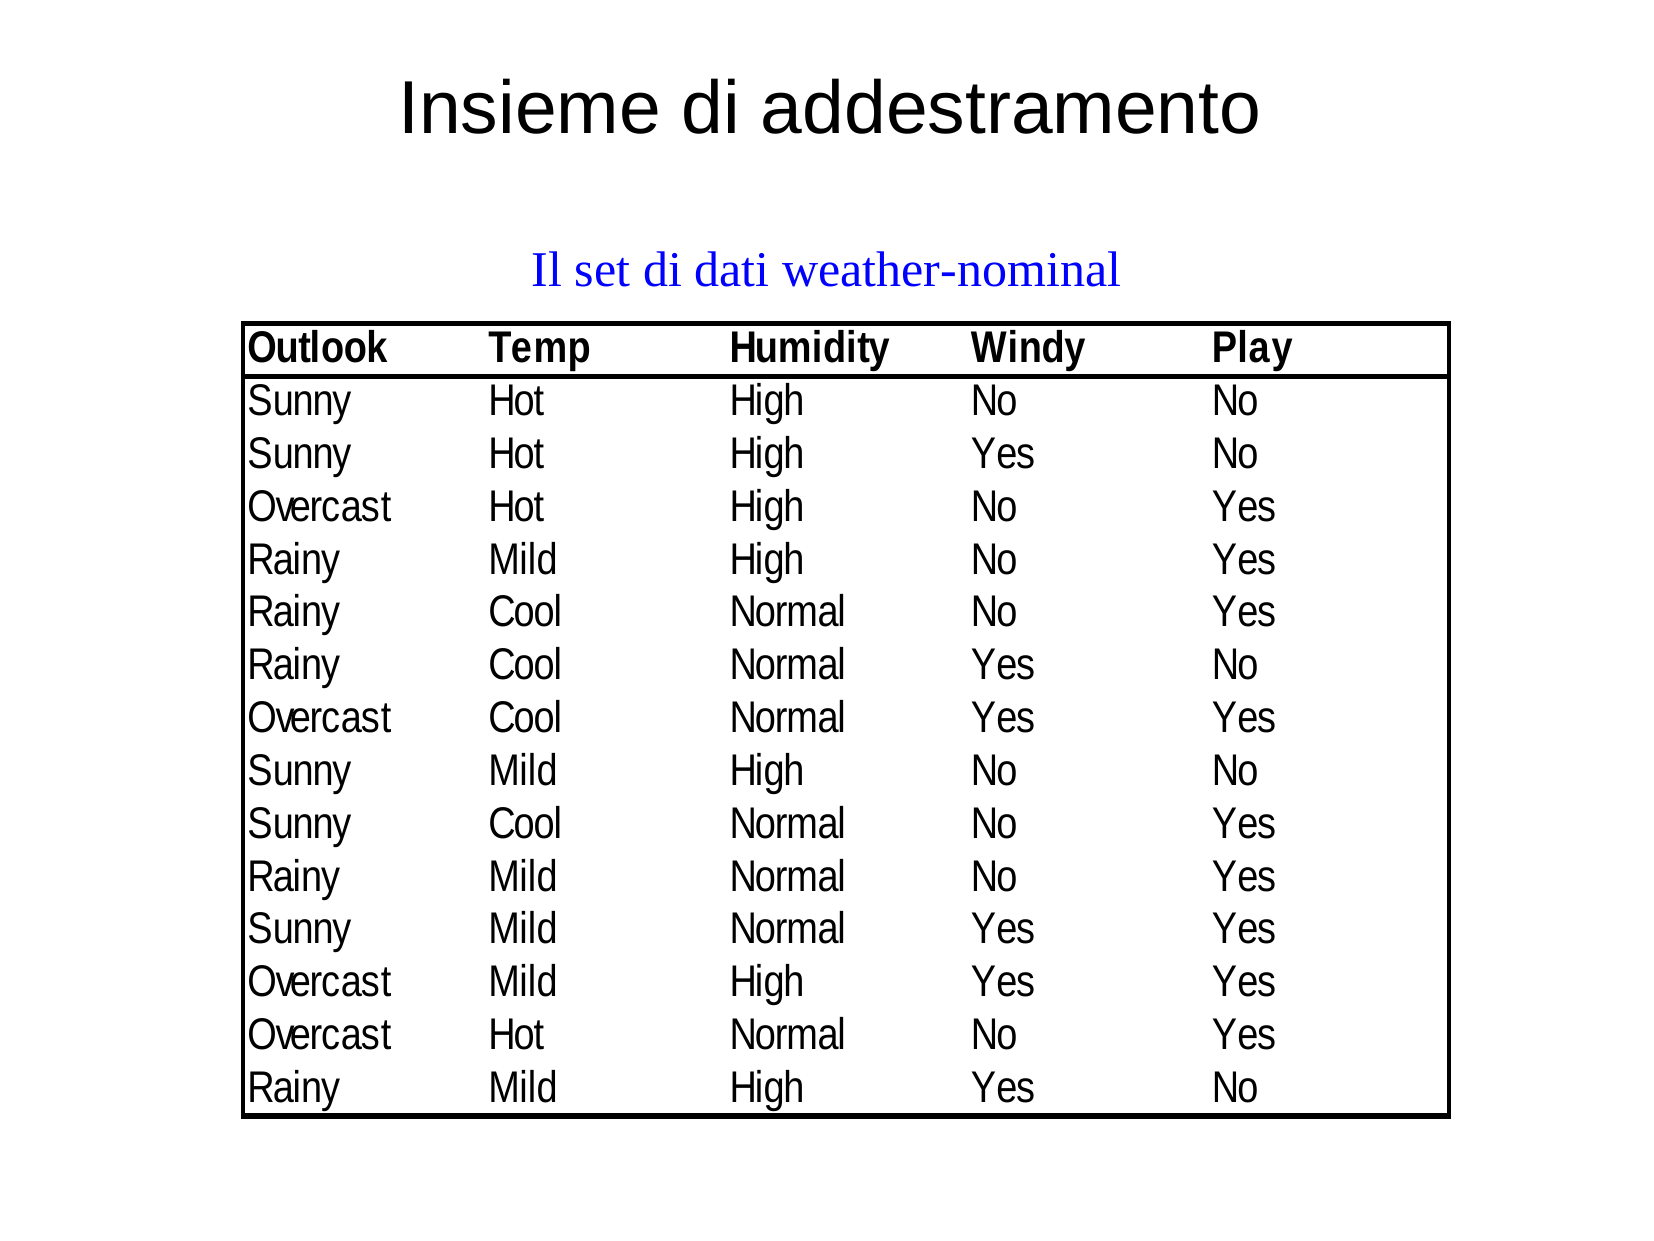

# Insieme di addestramento
Il set di dati weather-nominal